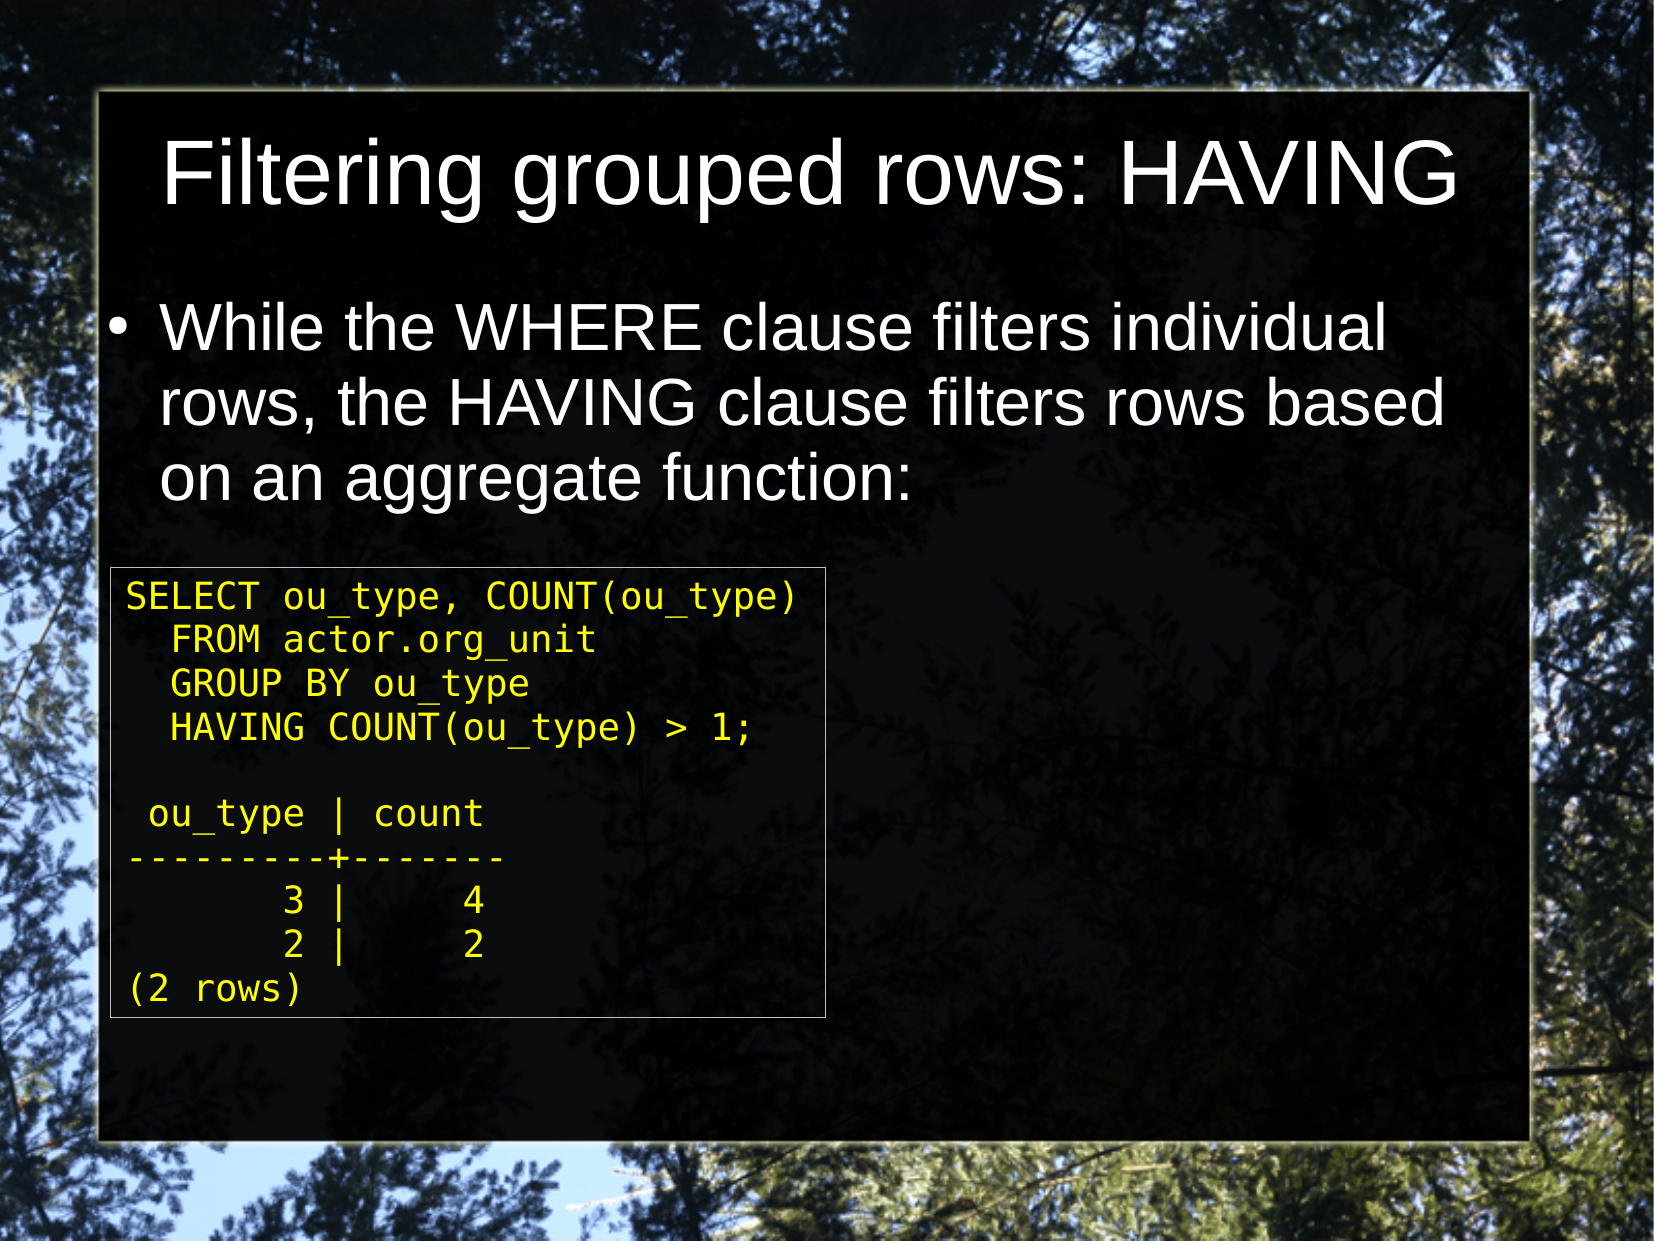

# Filtering grouped rows: HAVING
While the WHERE clause filters individual rows, the HAVING clause filters rows based on an aggregate function:
SELECT ou_type, COUNT(ou_type)
 FROM actor.org_unit
 GROUP BY ou_type
 HAVING COUNT(ou_type) > 1;
 ou_type | count
---------+-------
 3 | 4
 2 | 2
(2 rows)